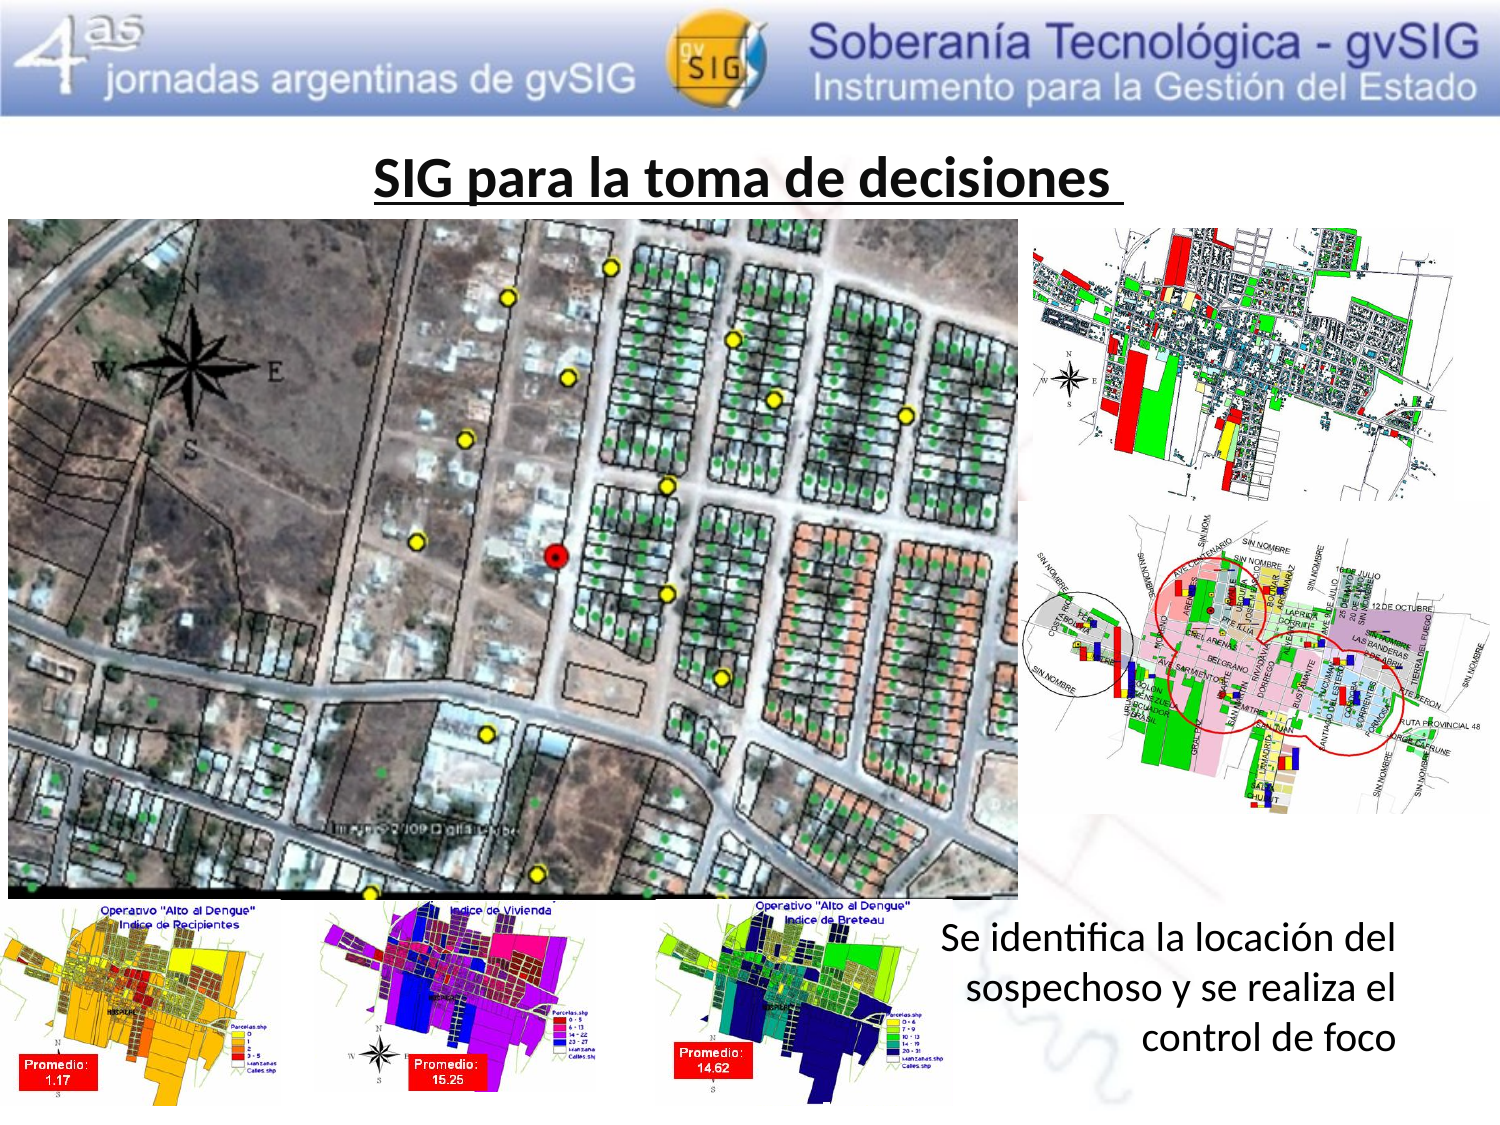

SIG para la toma de decisiones
Se identifica la locación del sospechoso y se realiza el control de foco